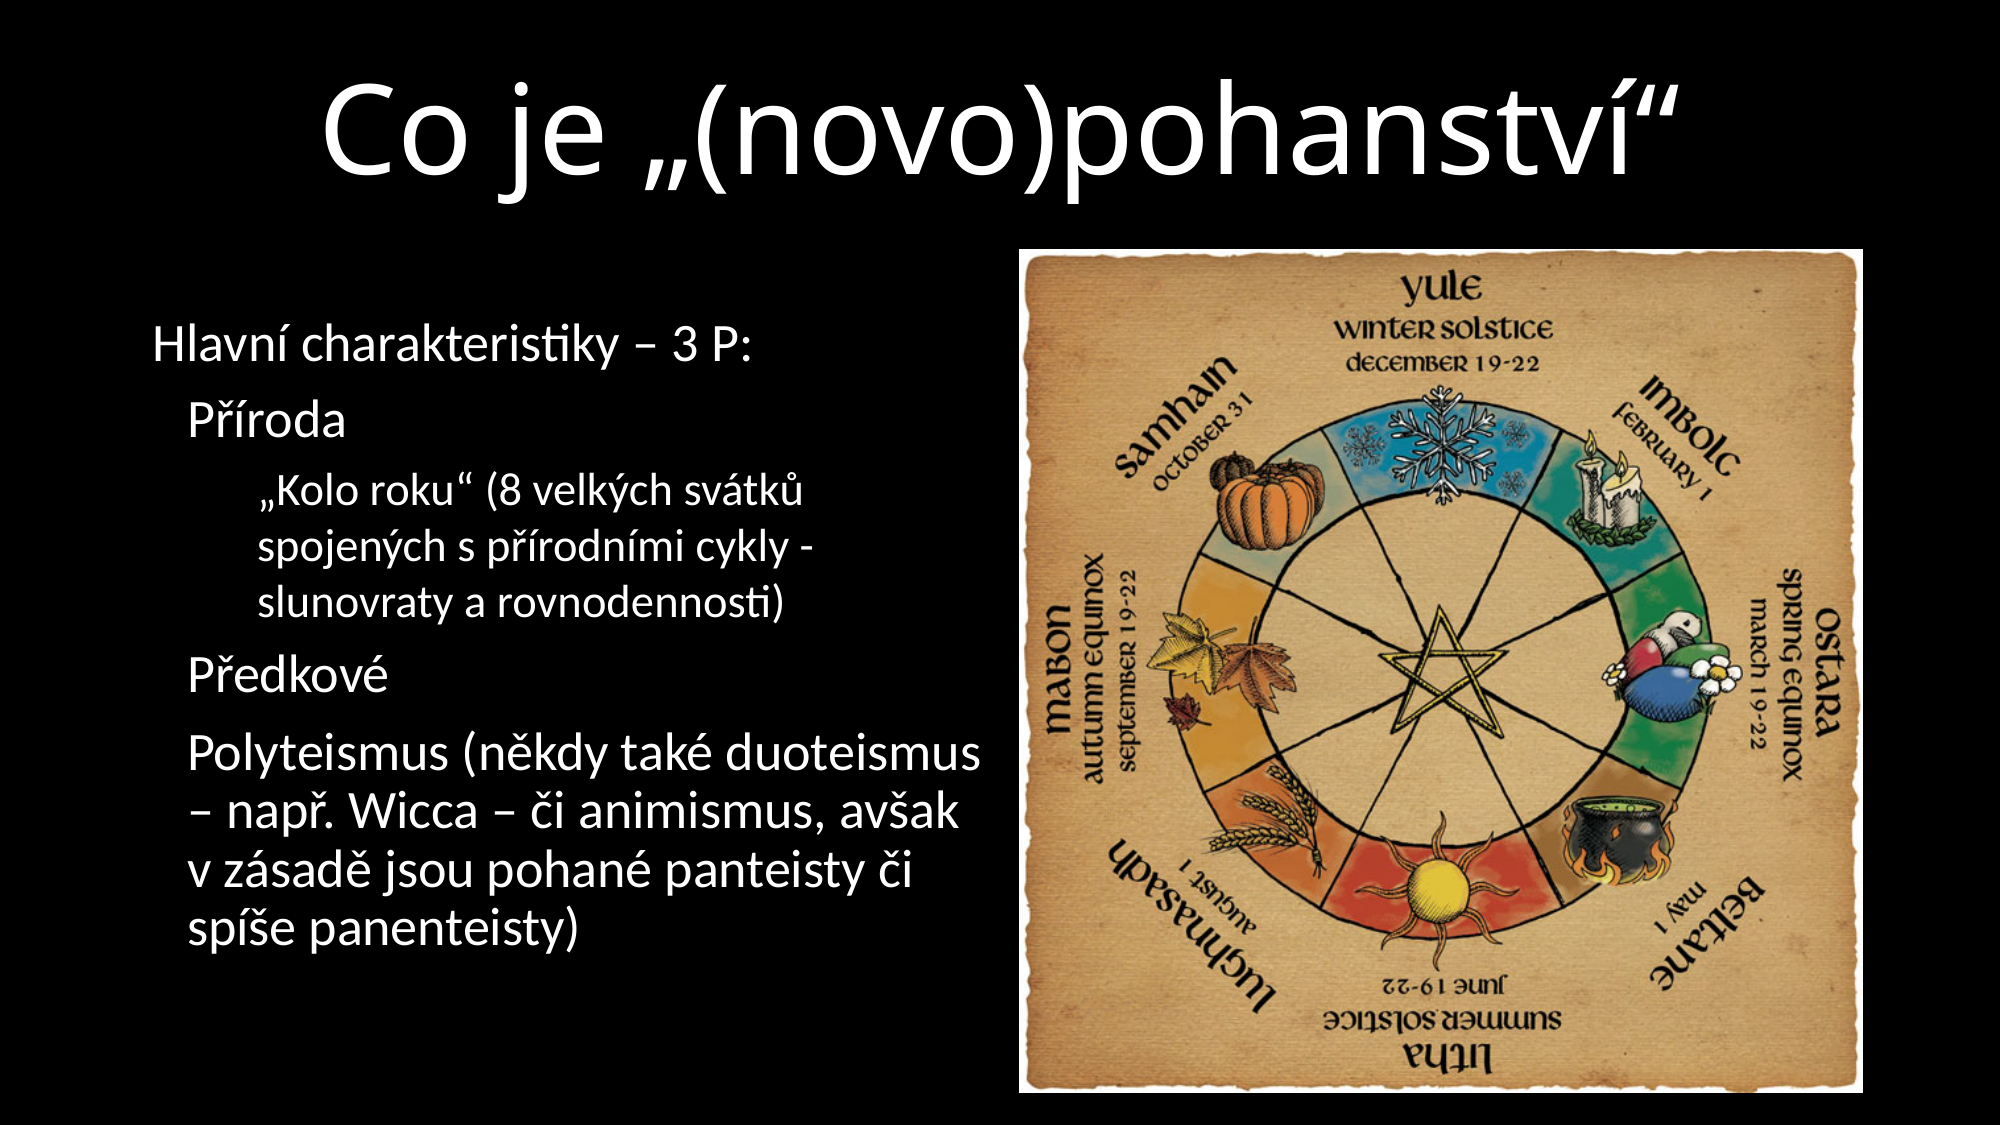

Co je „(novo)pohanství“
# Hlavní charakteristiky – 3 P:
Příroda
„Kolo roku“ (8 velkých svátků spojených s přírodními cykly - slunovraty a rovnodennosti)
Předkové
Polyteismus (někdy také duoteismus – např. Wicca – či animismus, avšak v zásadě jsou pohané panteisty či spíše panenteisty)